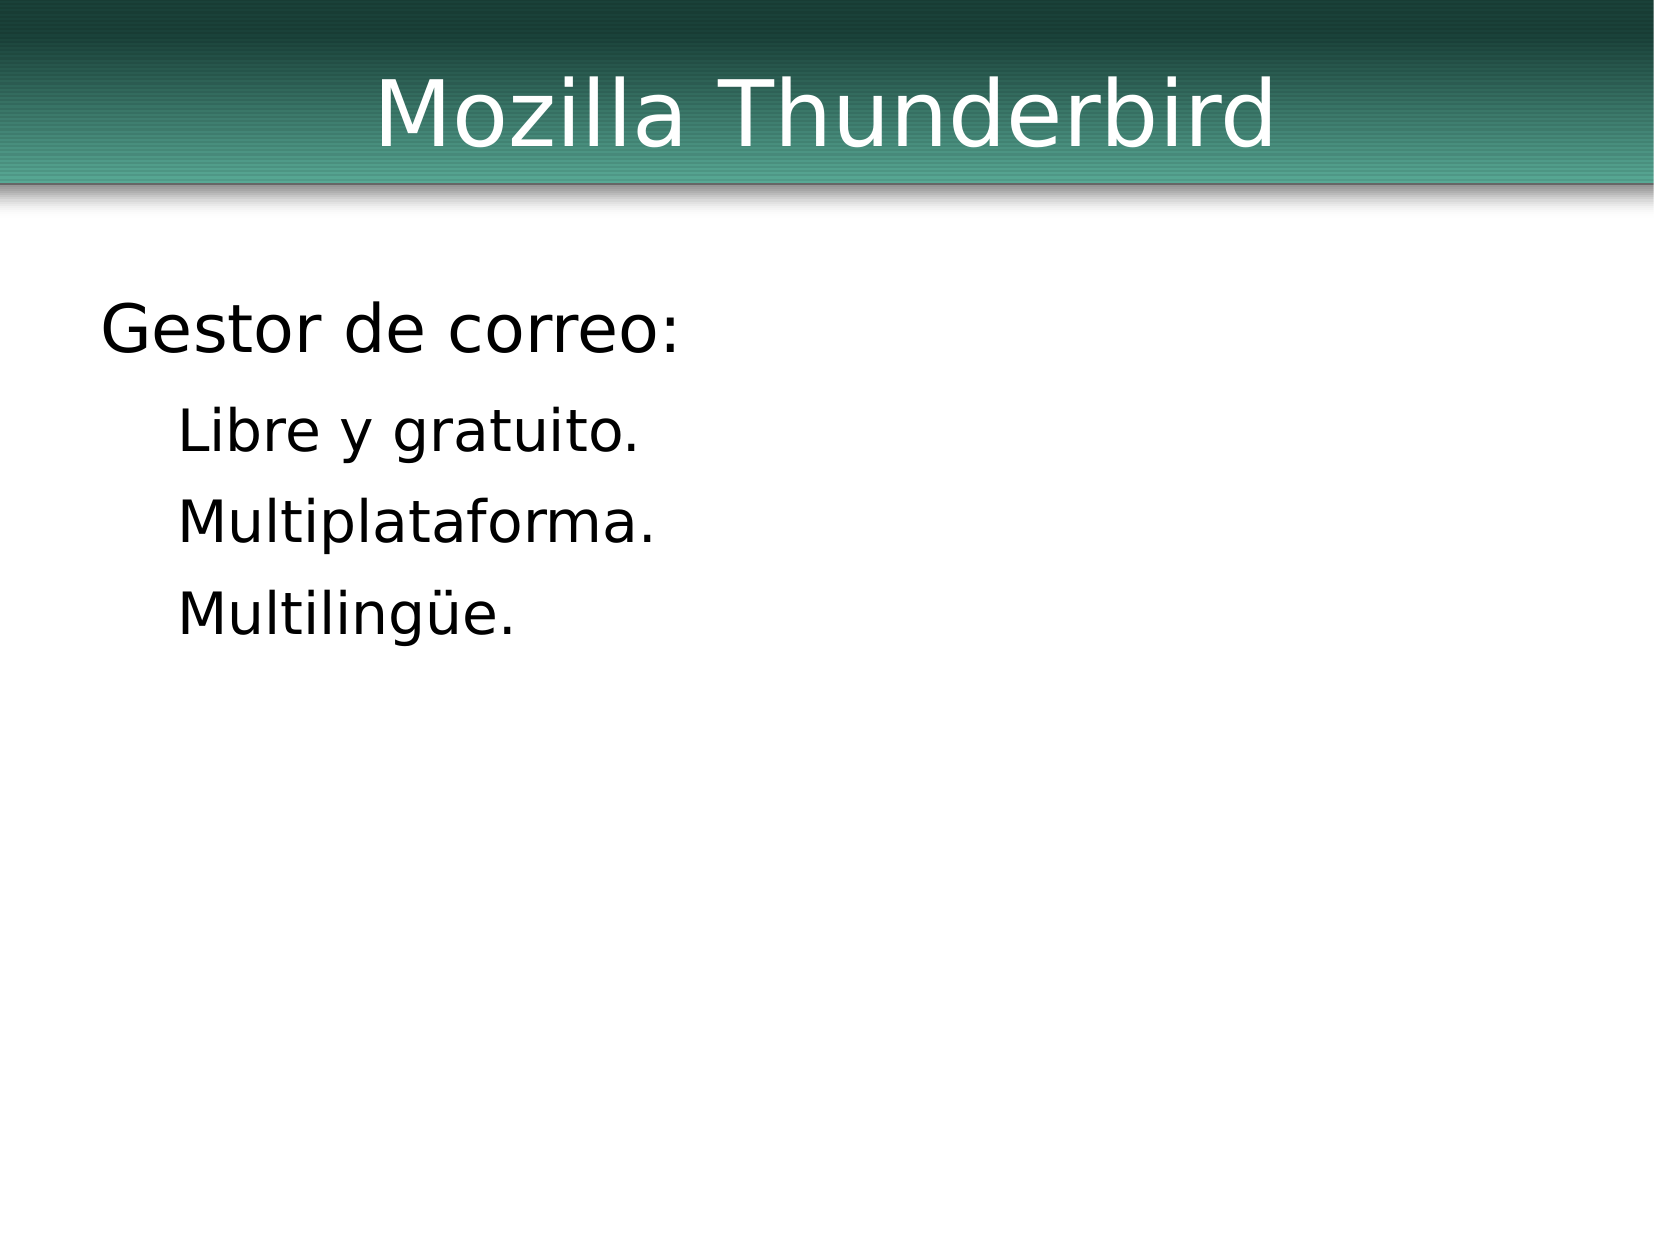

# Mozilla Thunderbird
Gestor de correo:
Libre y gratuito.
Multiplataforma.
Multilingüe.